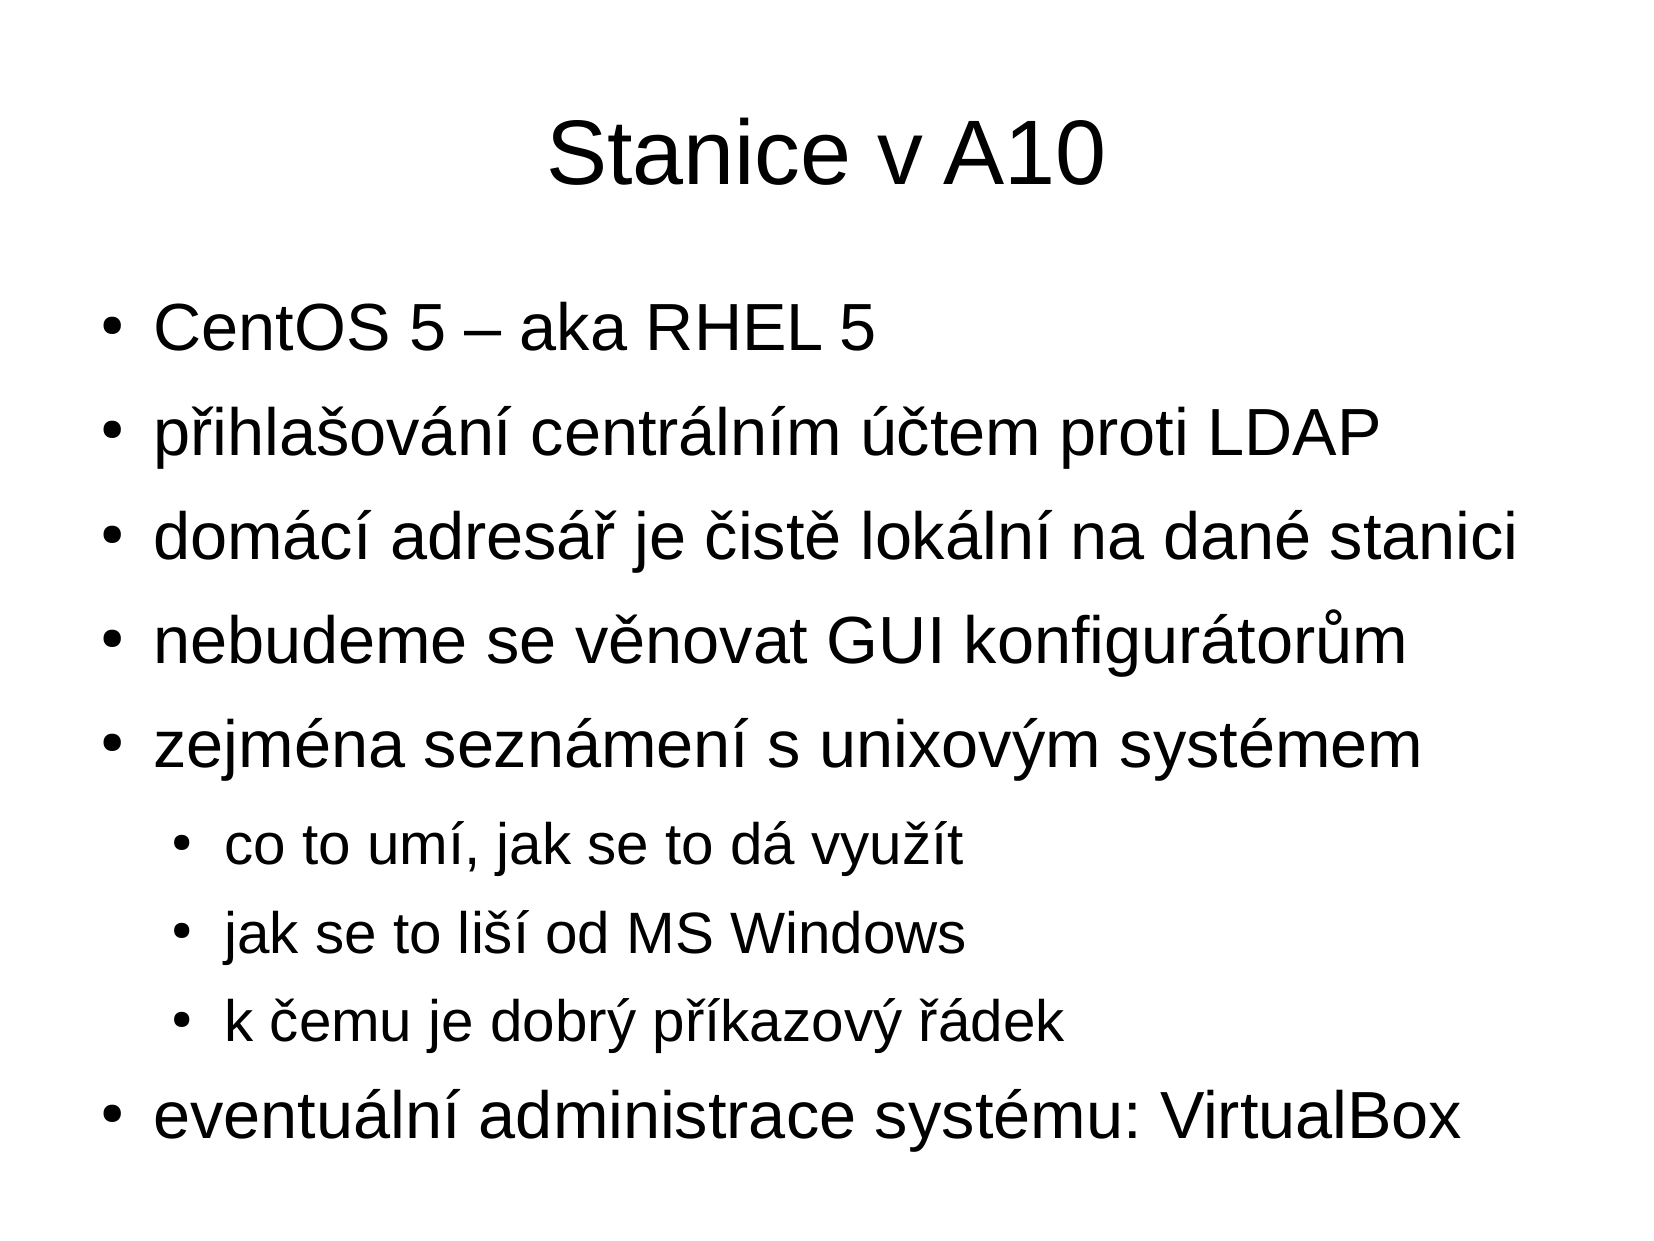

# Stanice v A10
CentOS 5 – aka RHEL 5
přihlašování centrálním účtem proti LDAP
domácí adresář je čistě lokální na dané stanici
nebudeme se věnovat GUI konfigurátorům
zejména seznámení s unixovým systémem
co to umí, jak se to dá využít
jak se to liší od MS Windows
k čemu je dobrý příkazový řádek
eventuální administrace systému: VirtualBox